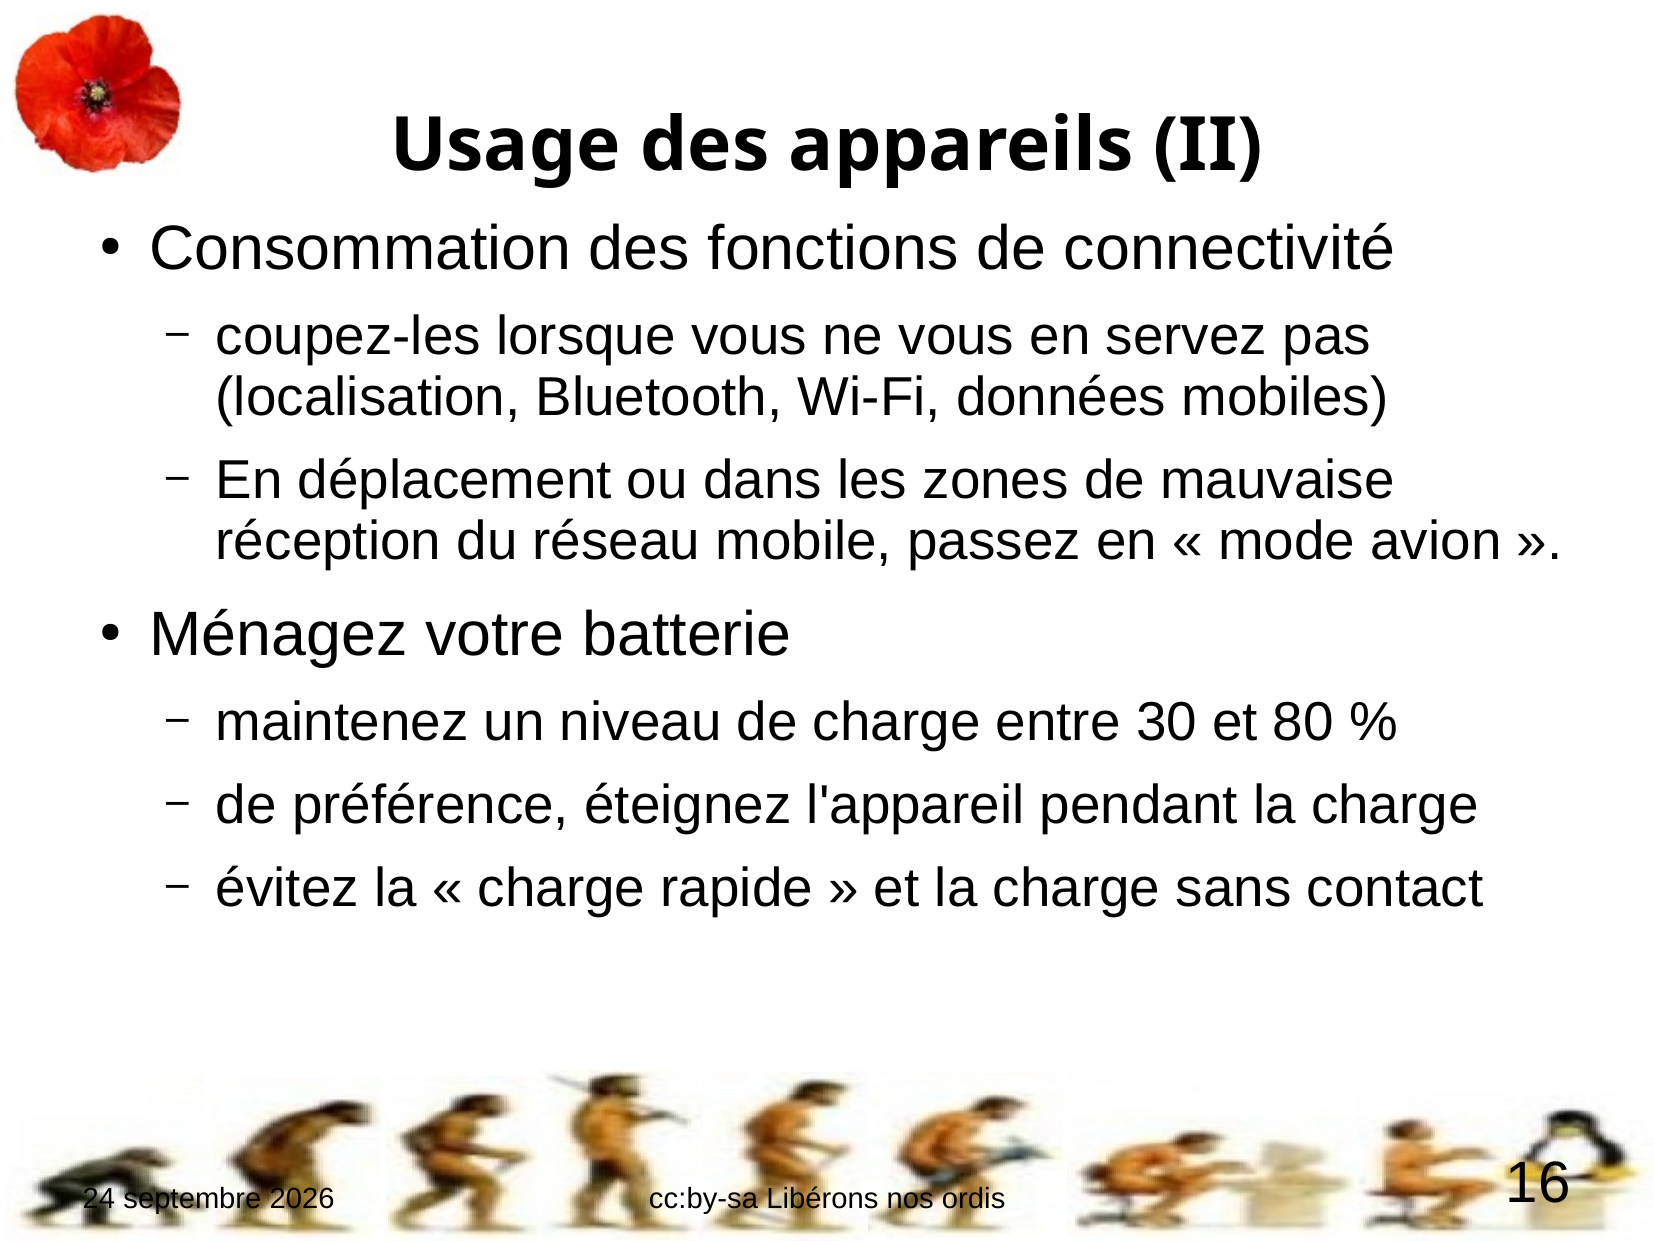

# Usage des appareils (II)
Consommation des fonctions de connectivité
coupez-les lorsque vous ne vous en servez pas (localisation, Bluetooth, Wi-Fi, données mobiles)
En déplacement ou dans les zones de mauvaise réception du réseau mobile, passez en « mode avion ».
Ménagez votre batterie
maintenez un niveau de charge entre 30 et 80 %
de préférence, éteignez l'appareil pendant la charge
évitez la « charge rapide » et la charge sans contact